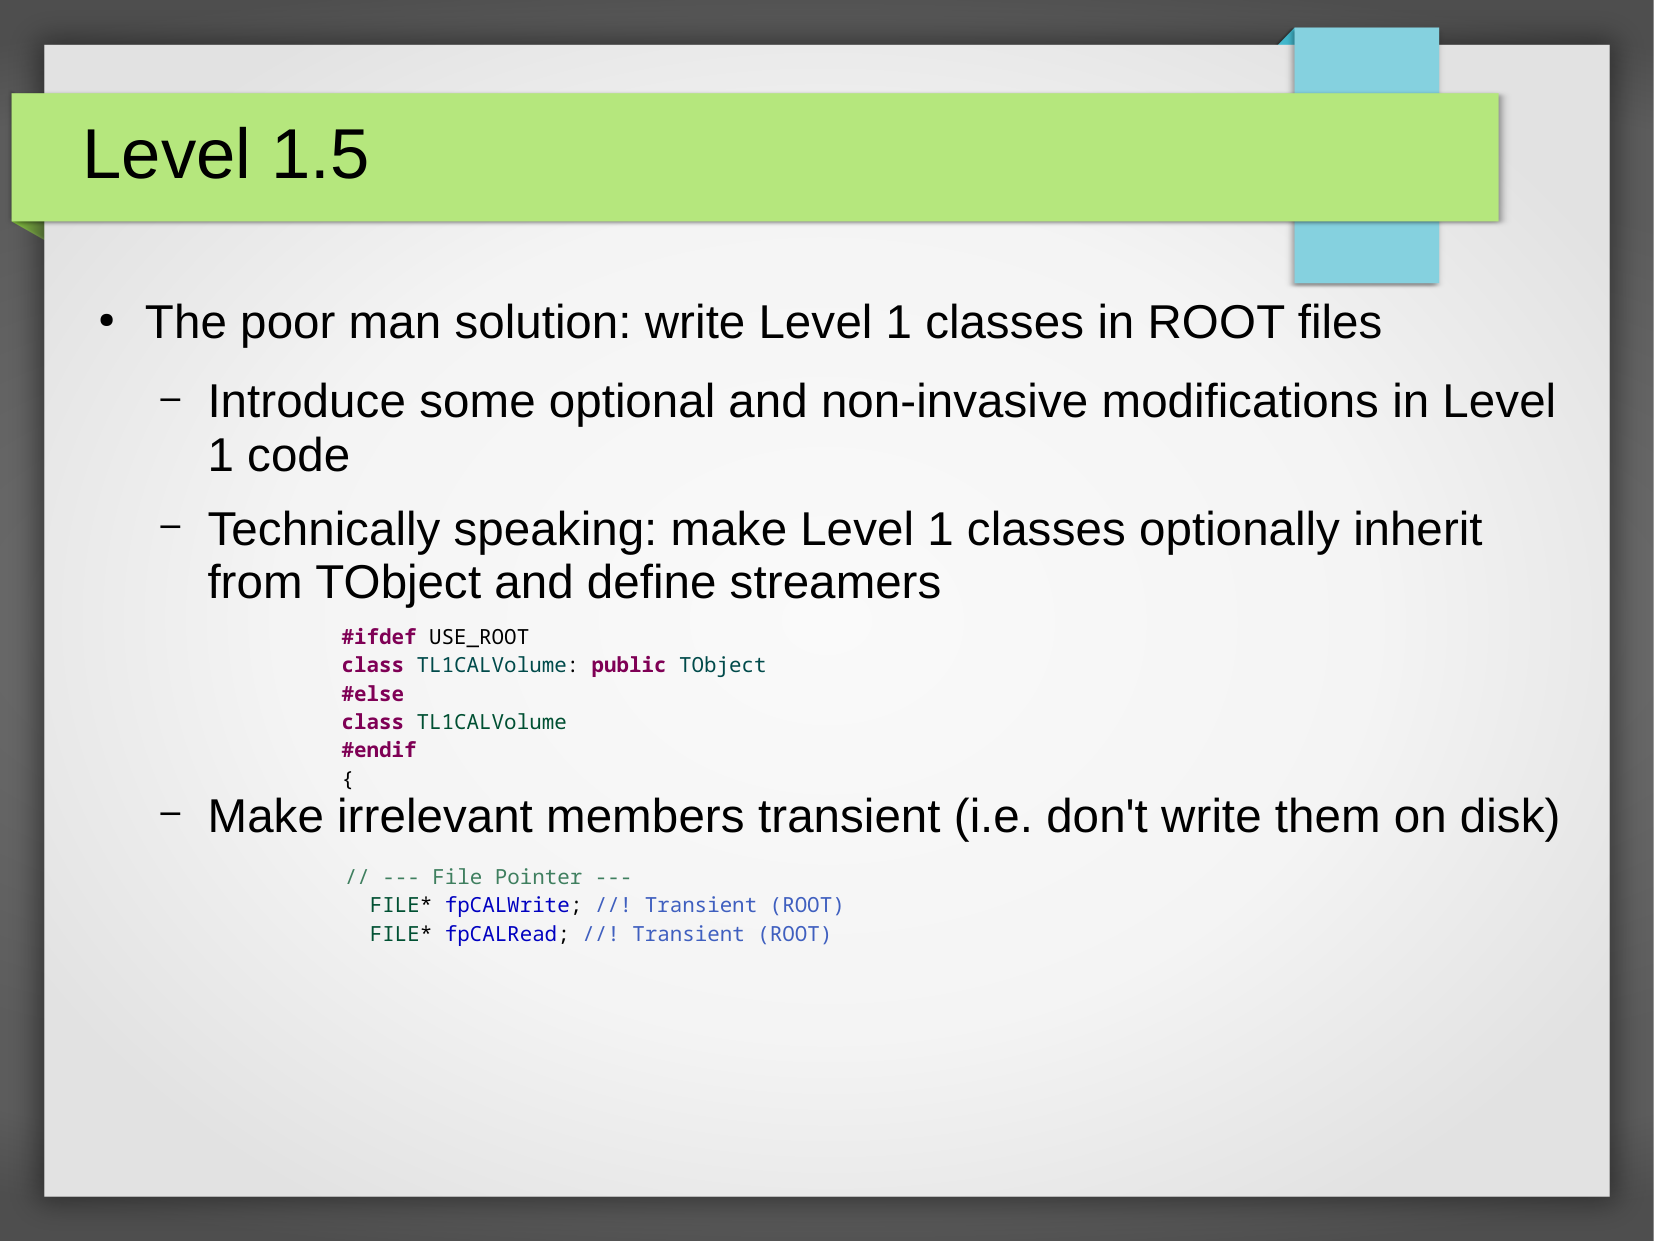

# Level 1.5
The poor man solution: write Level 1 classes in ROOT files
Introduce some optional and non-invasive modifications in Level 1 code
Technically speaking: make Level 1 classes optionally inherit from TObject and define streamers
Make irrelevant members transient (i.e. don't write them on disk)
#ifdef USE_ROOT
class TL1CALVolume: public TObject
#else
class TL1CALVolume
#endif
{
// --- File Pointer ---
 FILE* fpCALWrite; //! Transient (ROOT)
 FILE* fpCALRead; //! Transient (ROOT)